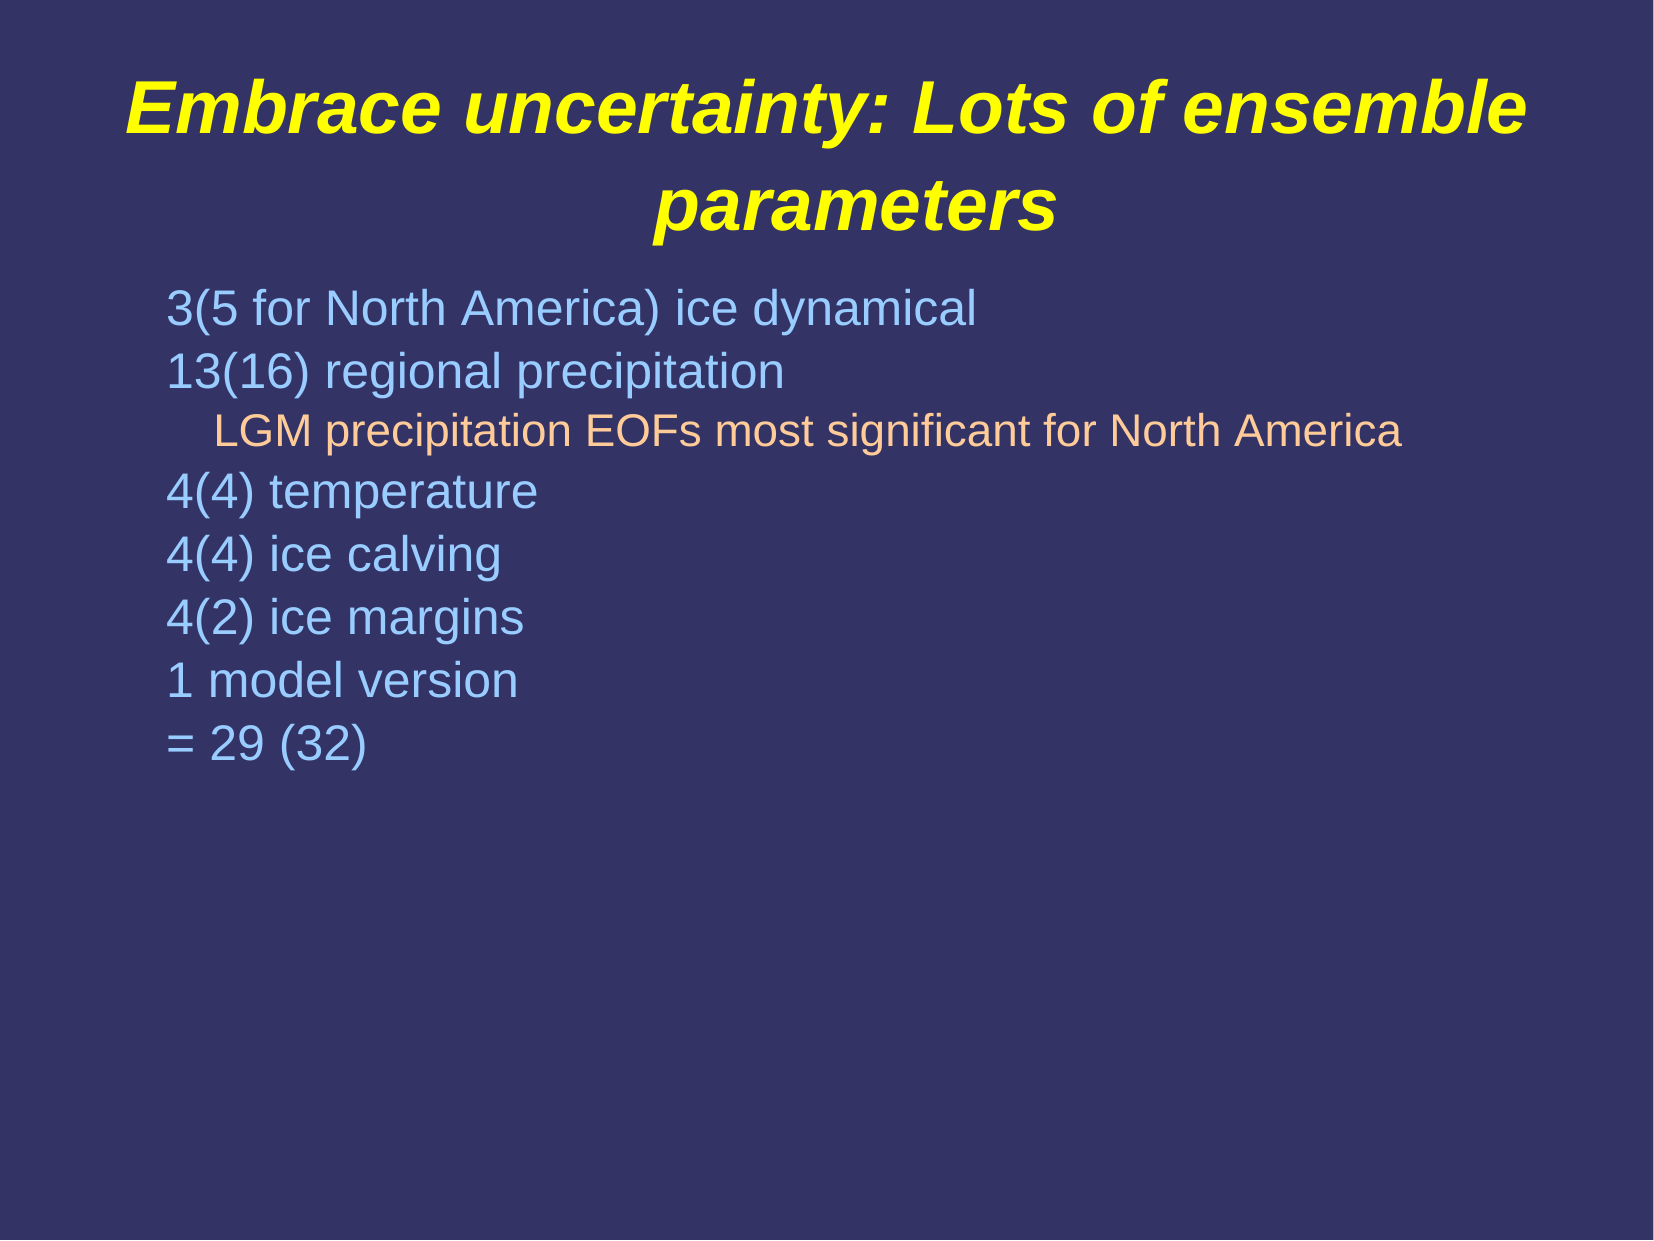

# Embrace uncertainty: Lots of ensemble parameters
3(5 for North America) ice dynamical
13(16) regional precipitation
LGM precipitation EOFs most significant for North America
4(4) temperature
4(4) ice calving
4(2) ice margins
1 model version
= 29 (32)